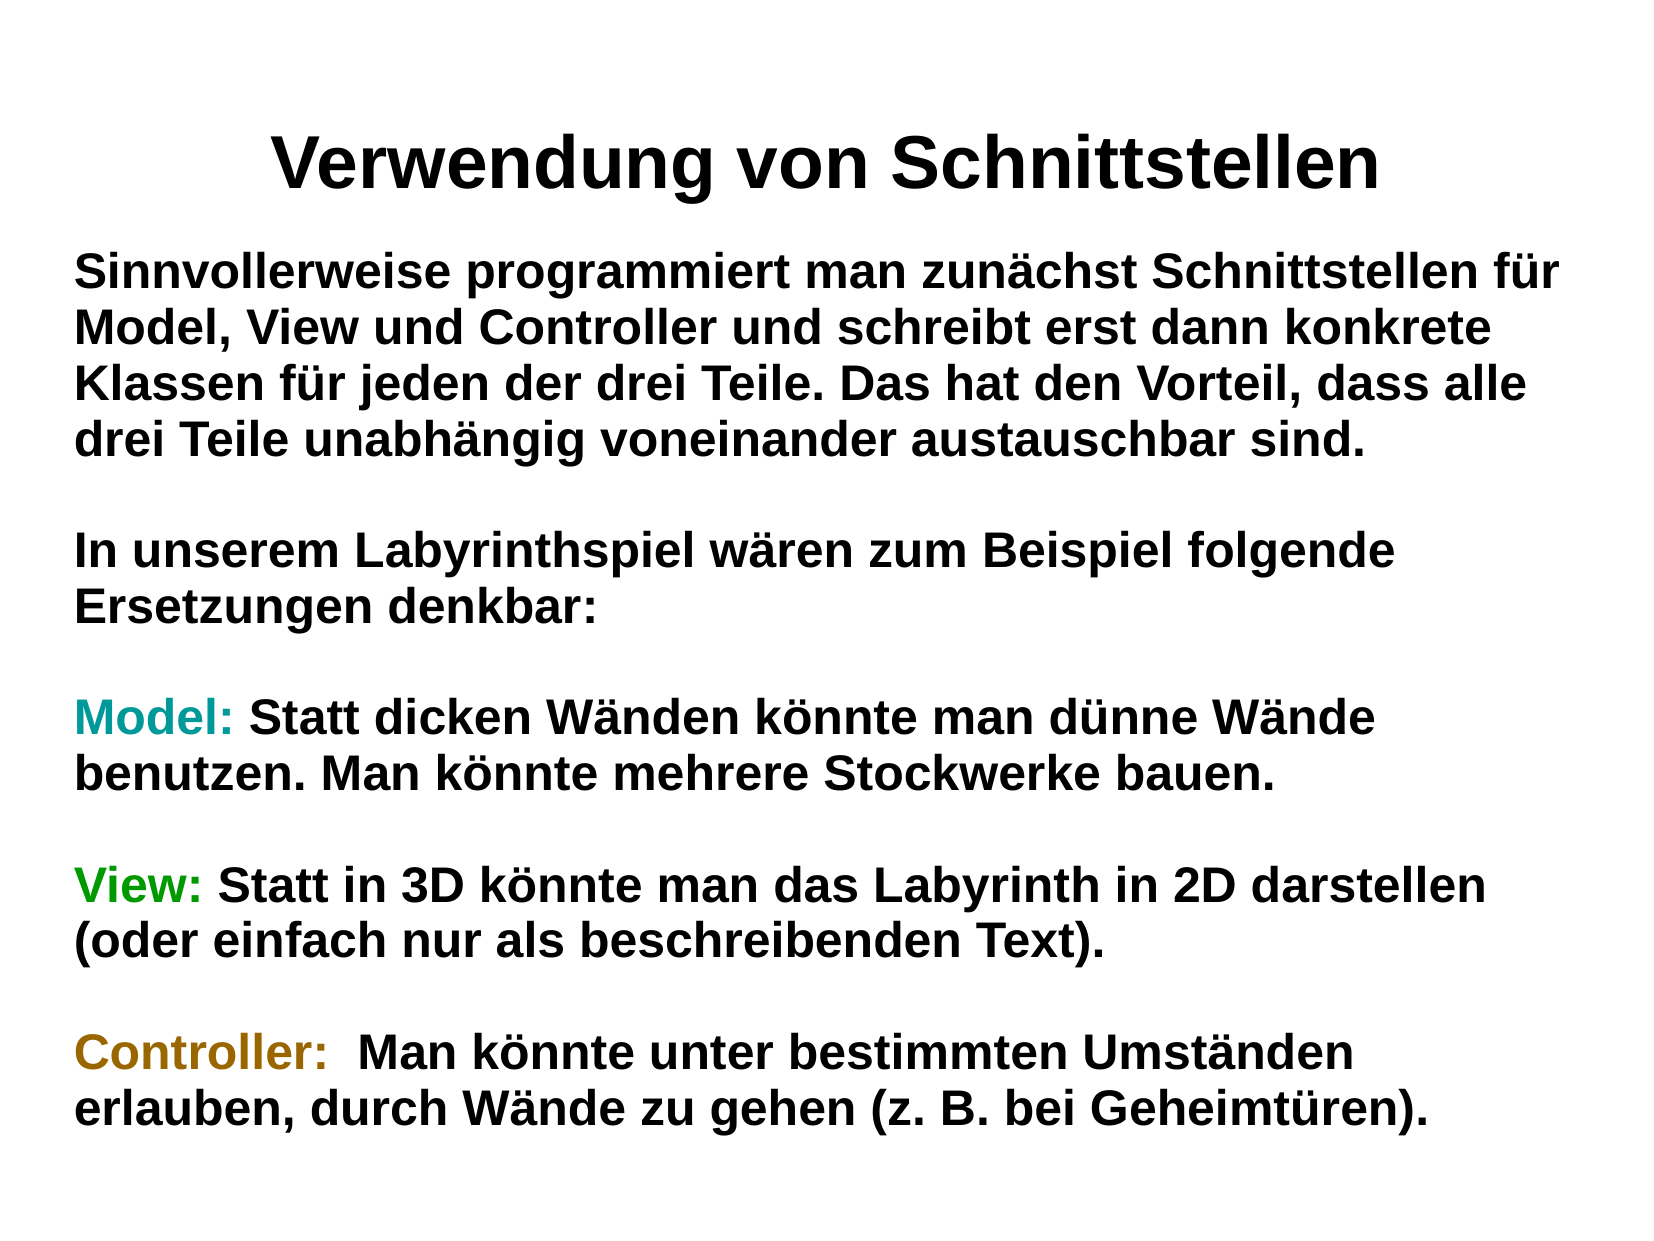

# Verwendung von Schnittstellen
Sinnvollerweise programmiert man zunächst Schnittstellen für Model, View und Controller und schreibt erst dann konkrete Klassen für jeden der drei Teile. Das hat den Vorteil, dass alle drei Teile unabhängig voneinander austauschbar sind.
In unserem Labyrinthspiel wären zum Beispiel folgende Ersetzungen denkbar:
Model: Statt dicken Wänden könnte man dünne Wände benutzen. Man könnte mehrere Stockwerke bauen.
View: Statt in 3D könnte man das Labyrinth in 2D darstellen (oder einfach nur als beschreibenden Text).
Controller: Man könnte unter bestimmten Umständen erlauben, durch Wände zu gehen (z. B. bei Geheimtüren).